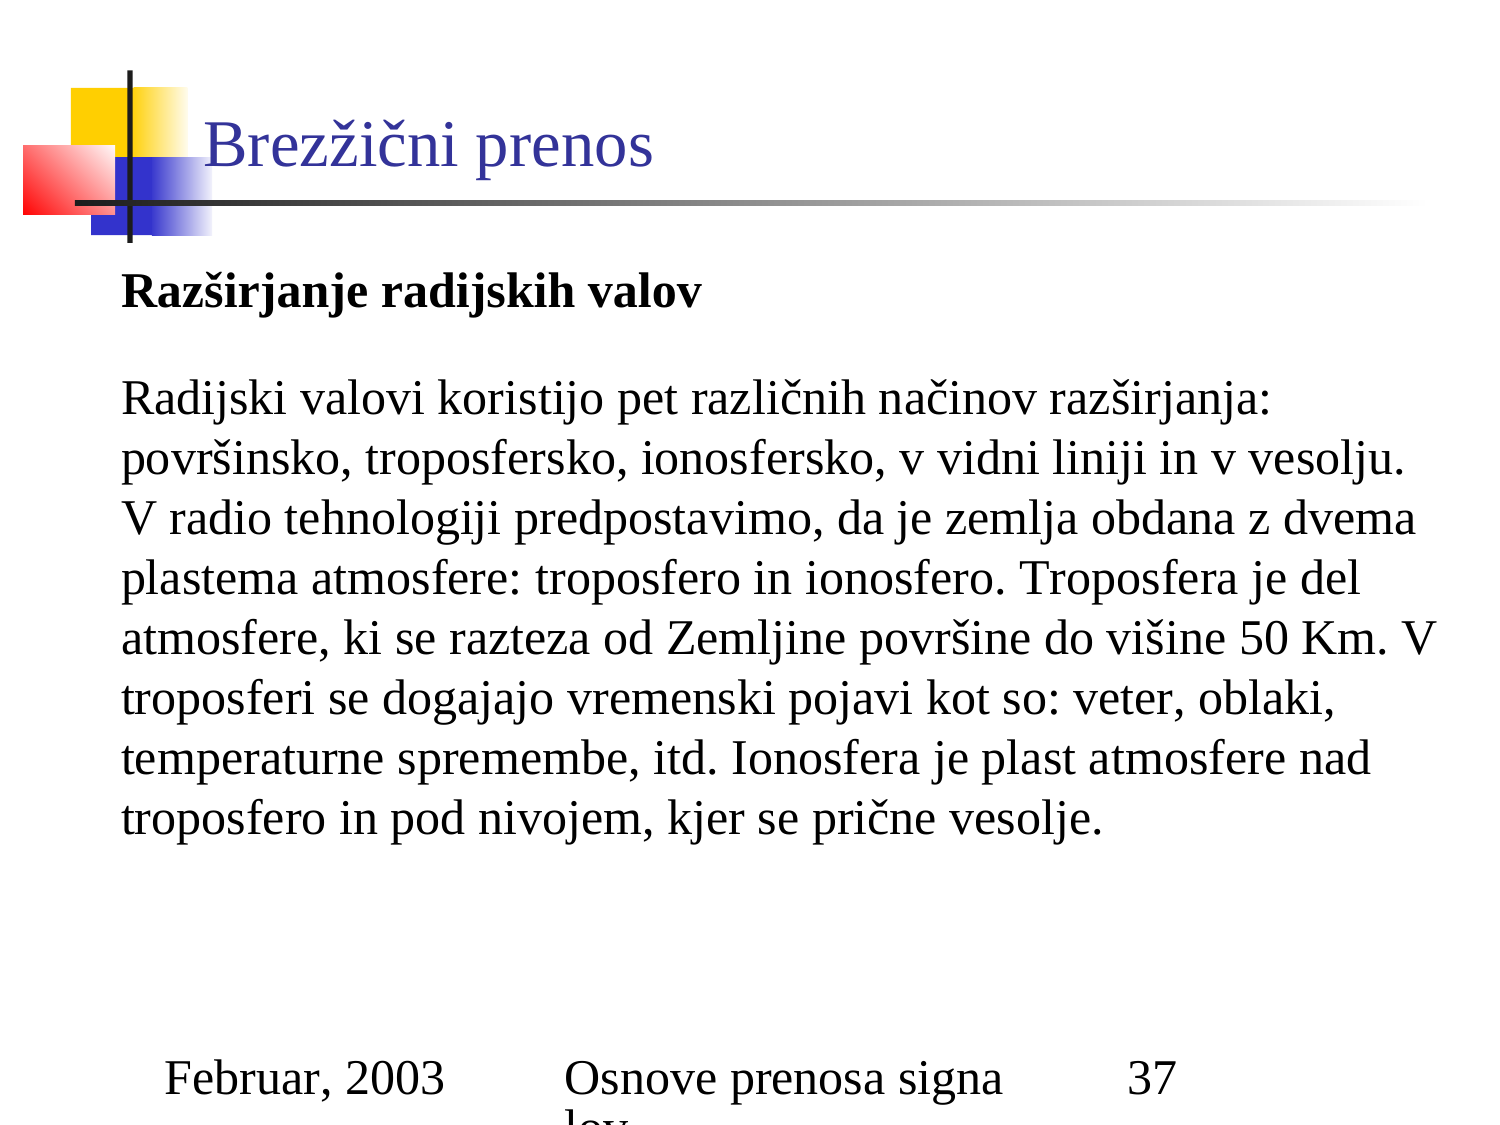

# Brezžični prenos
	Razširjanje radijskih valov
	Radijski valovi koristijo pet različnih načinov razširjanja: površinsko, troposfersko, ionosfersko, v vidni liniji in v vesolju. V radio tehnologiji predpostavimo, da je zemlja obdana z dvema plastema atmosfere: troposfero in ionosfero. Troposfera je del atmosfere, ki se razteza od Zemljine površine do višine 50 Km. V troposferi se dogajajo vremenski pojavi kot so: veter, oblaki, temperaturne spremembe, itd. Ionosfera je plast atmosfere nad troposfero in pod nivojem, kjer se prične vesolje.
Februar, 2003
Osnove prenosa signalov
37